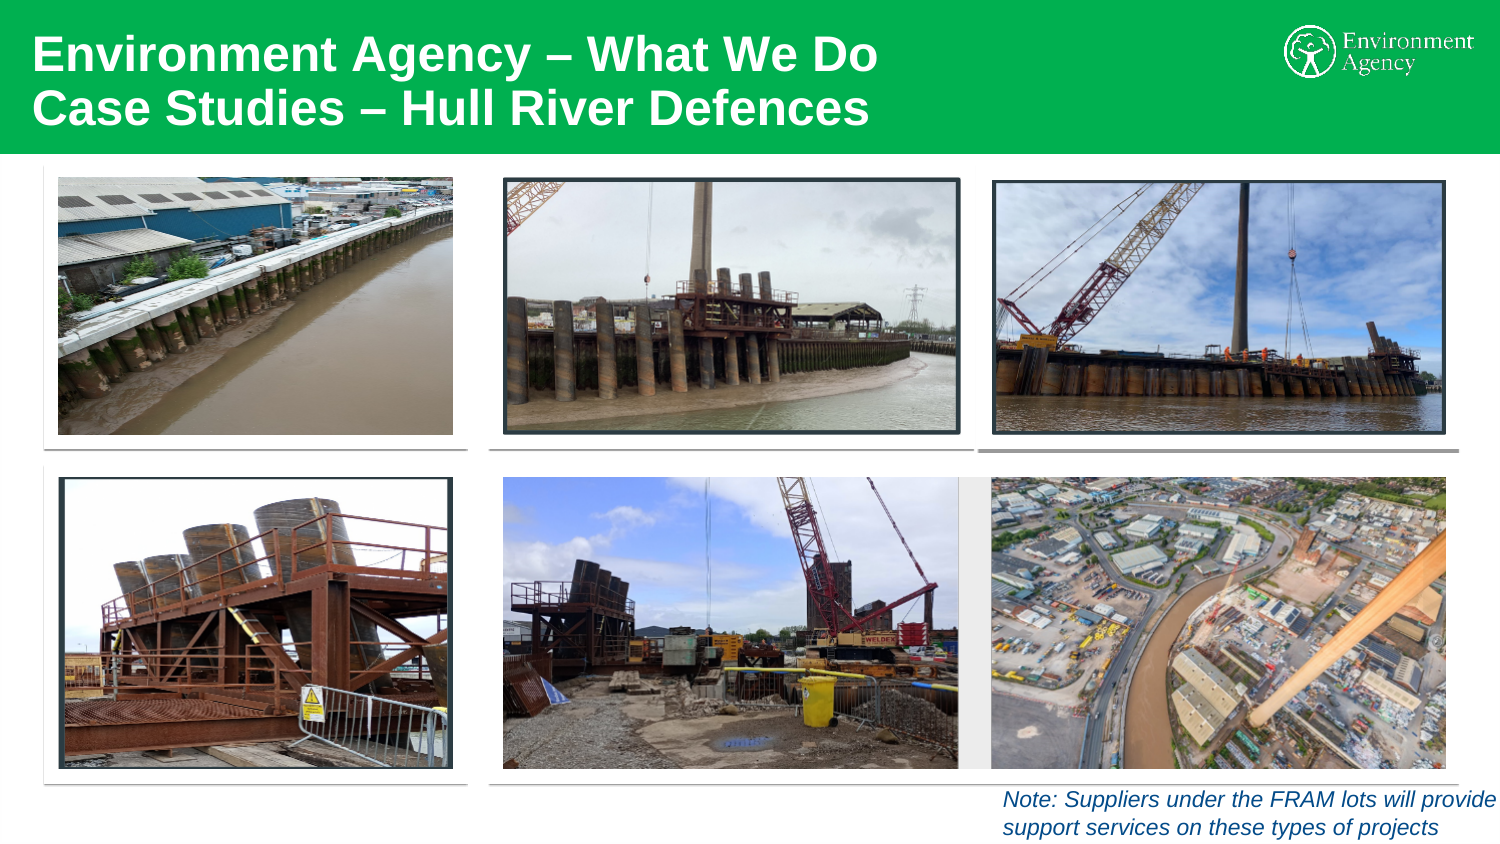

# Environment Agency – What We Do Case Studies – Hull River Defences
Note: Suppliers under the FRAM lots will provide support services on these types of projects